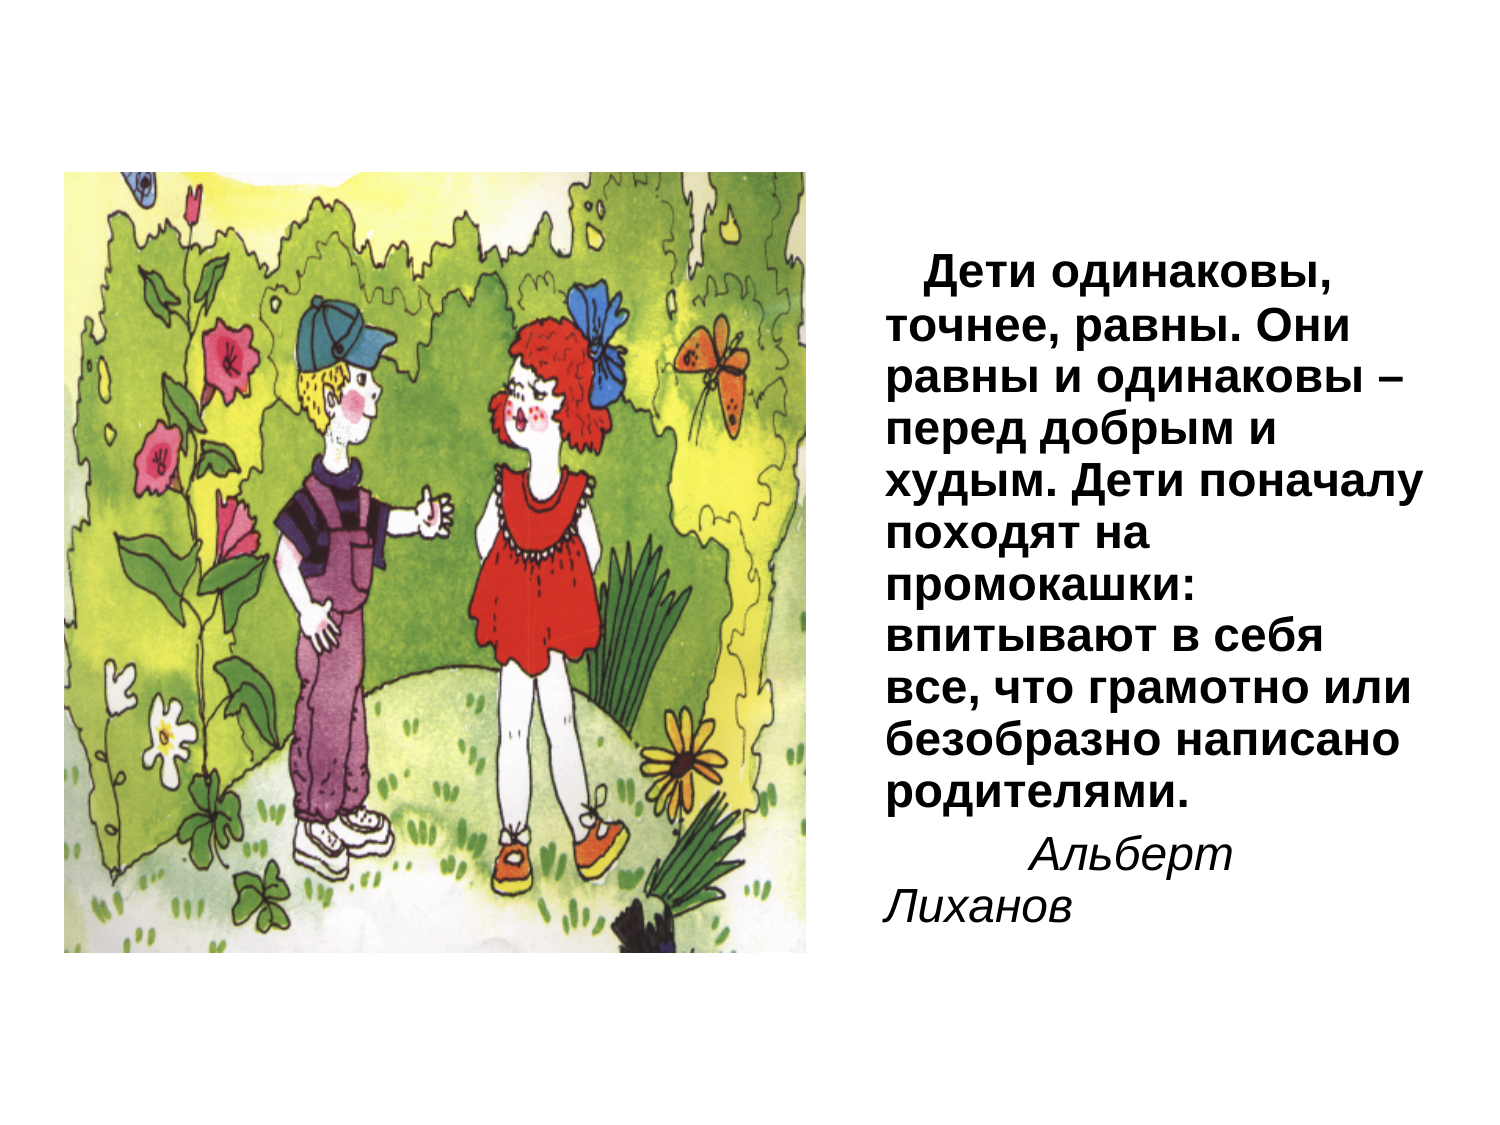

#
 Дети одинаковы, точнее, равны. Они равны и одинаковы – перед добрым и худым. Дети поначалу походят на промокашки: впитывают в себя все, что грамотно или безобразно написано родителями.
 Альберт Лиханов